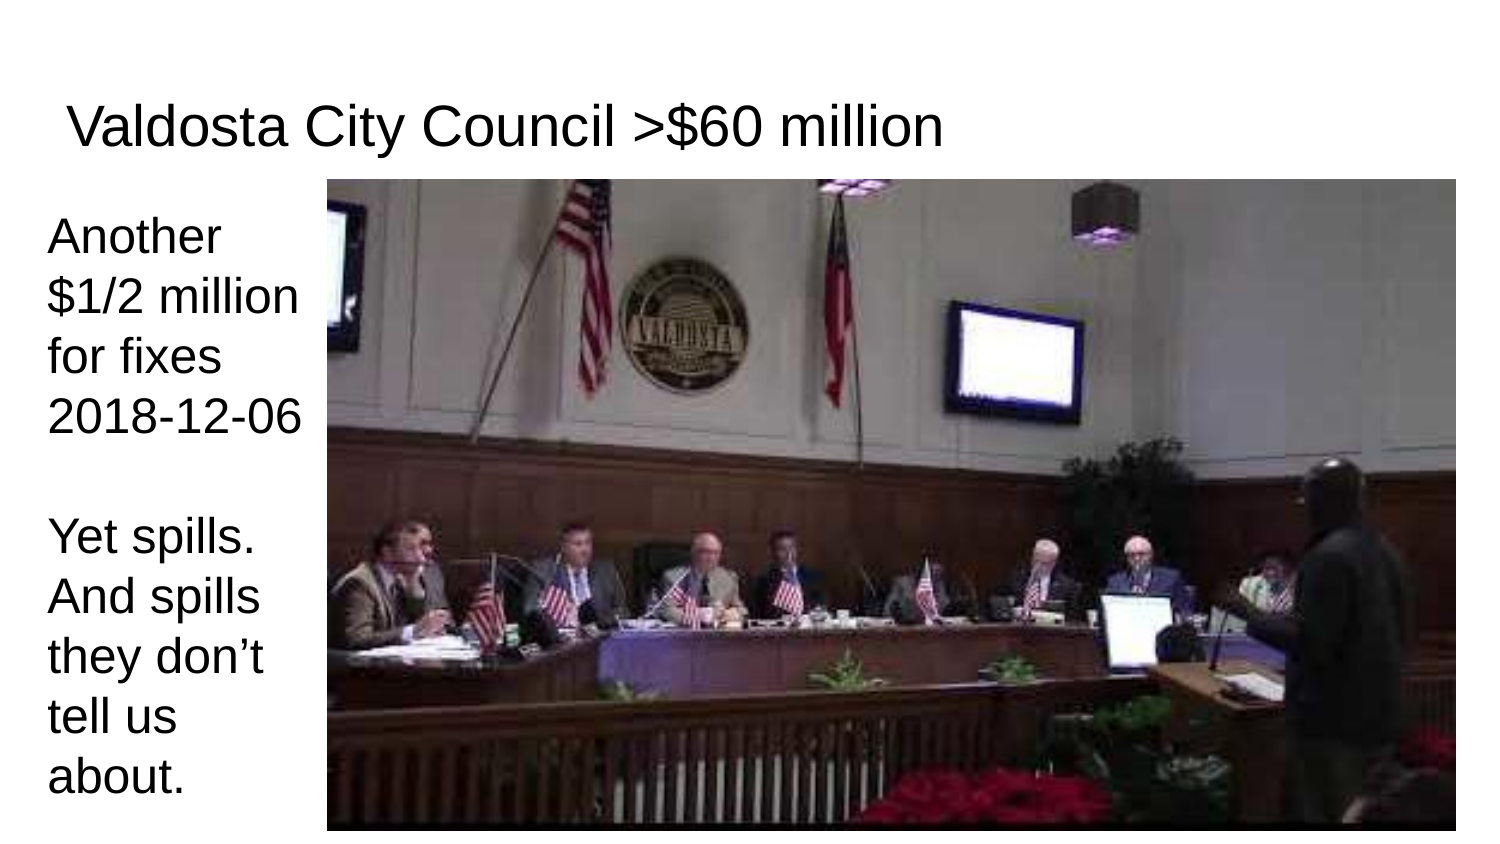

# Valdosta City Council >$60 million
Another
$1/2 million for fixes 2018-12-06
Yet spills.
And spills they don’t tell us about.